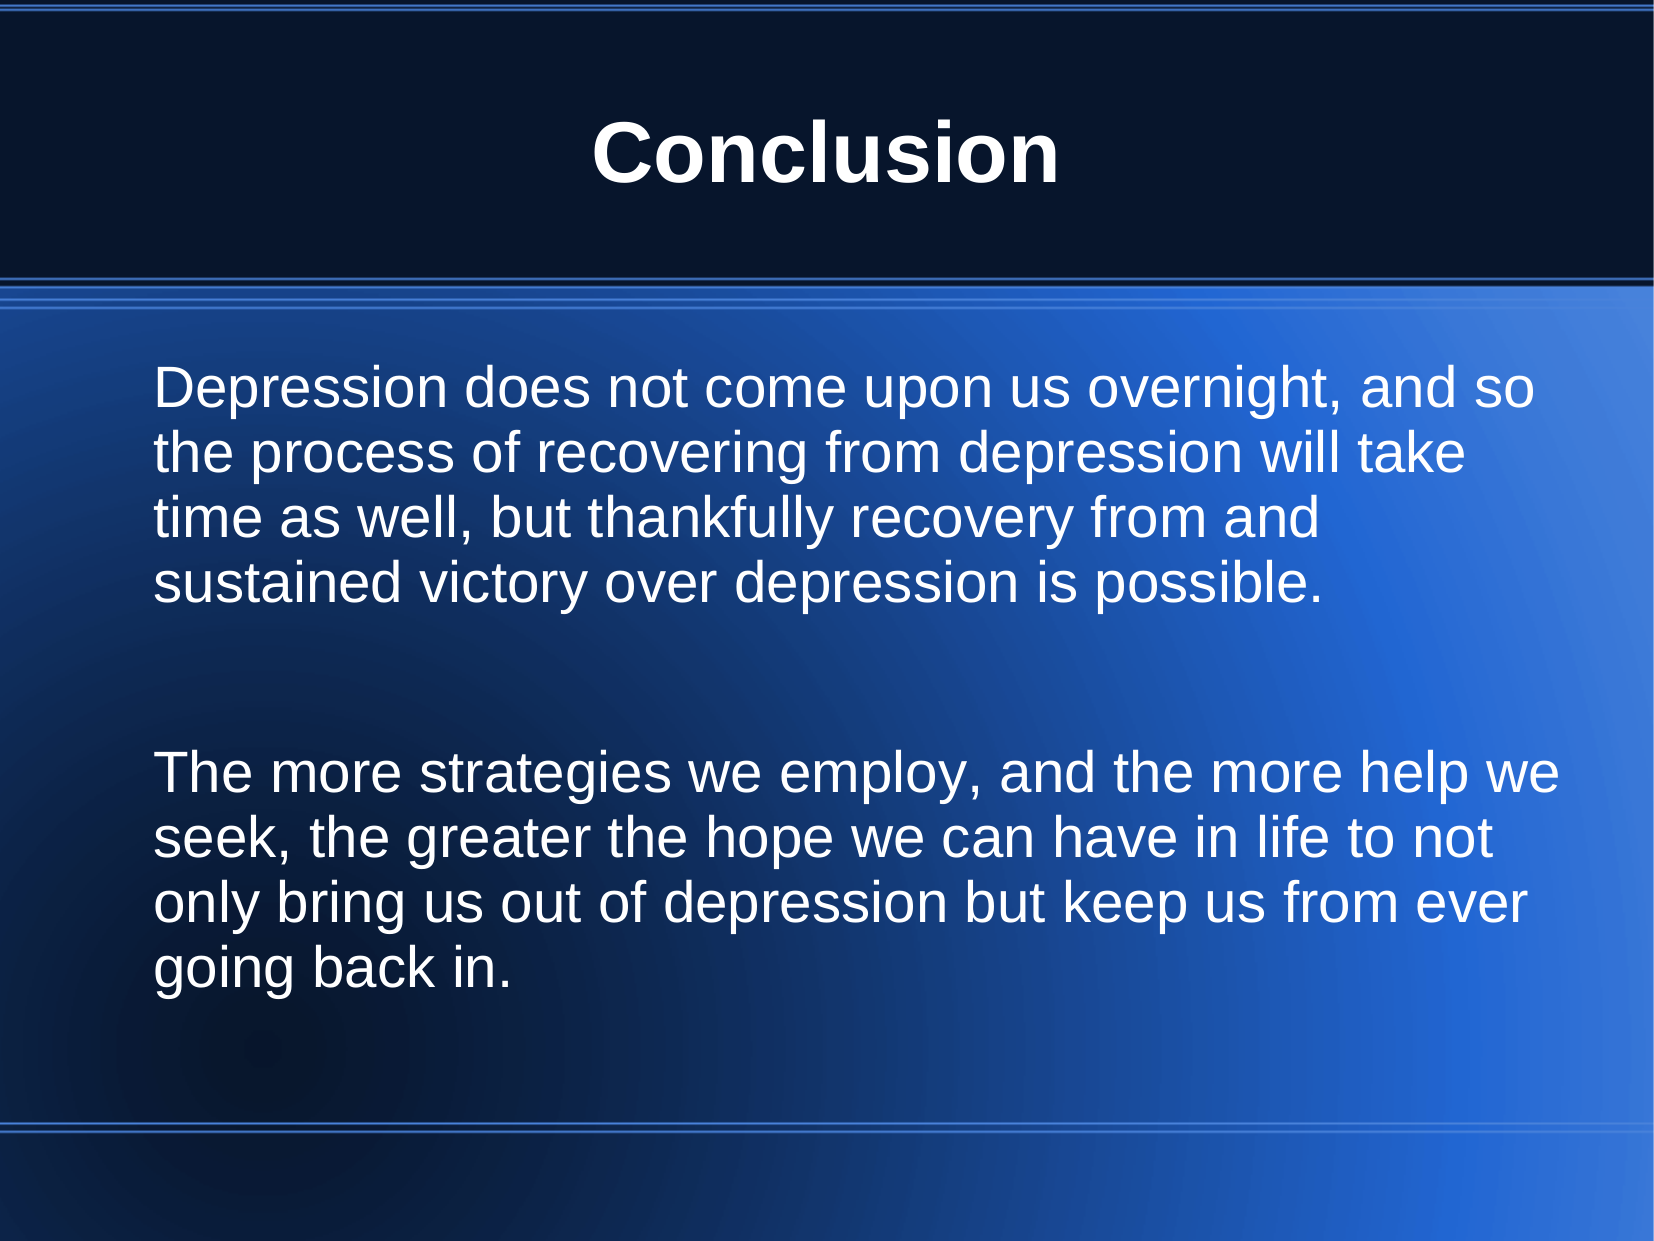

# Conclusion
Depression does not come upon us overnight, and so the process of recovering from depression will take time as well, but thankfully recovery from and sustained victory over depression is possible.
The more strategies we employ, and the more help we seek, the greater the hope we can have in life to not only bring us out of depression but keep us from ever going back in.